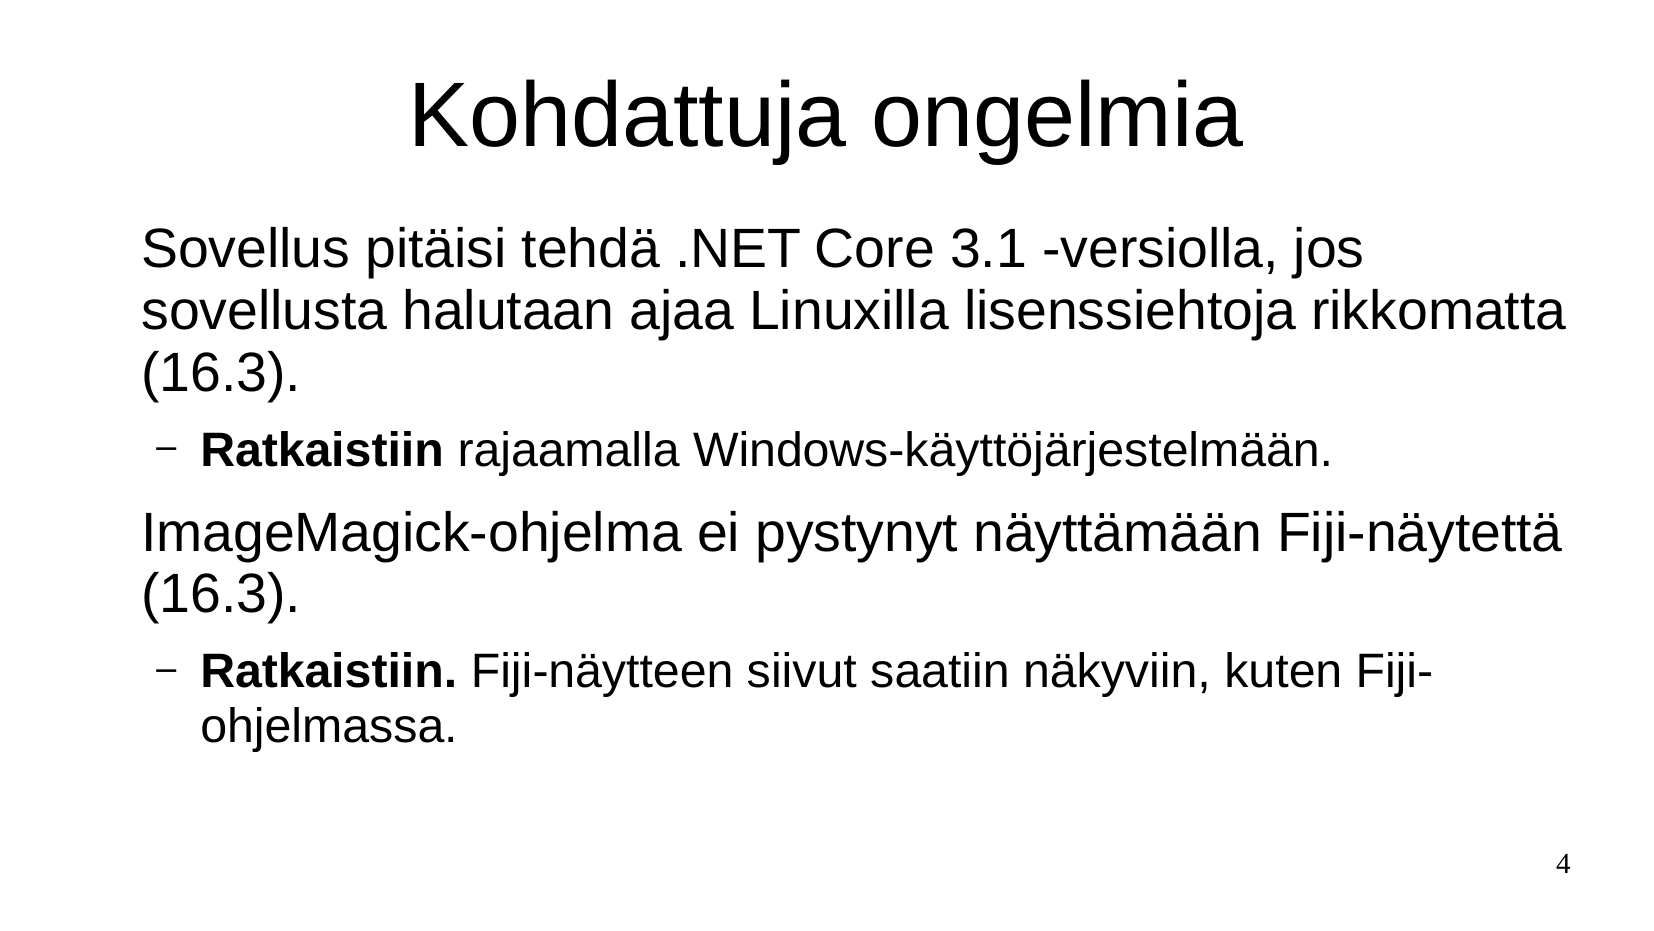

# Kohdattuja ongelmia
Sovellus pitäisi tehdä .NET Core 3.1 -versiolla, jos sovellusta halutaan ajaa Linuxilla lisenssiehtoja rikkomatta (16.3).
Ratkaistiin rajaamalla Windows-käyttöjärjestelmään.
ImageMagick-ohjelma ei pystynyt näyttämään Fiji-näytettä (16.3).
Ratkaistiin. Fiji-näytteen siivut saatiin näkyviin, kuten Fiji-ohjelmassa.
4